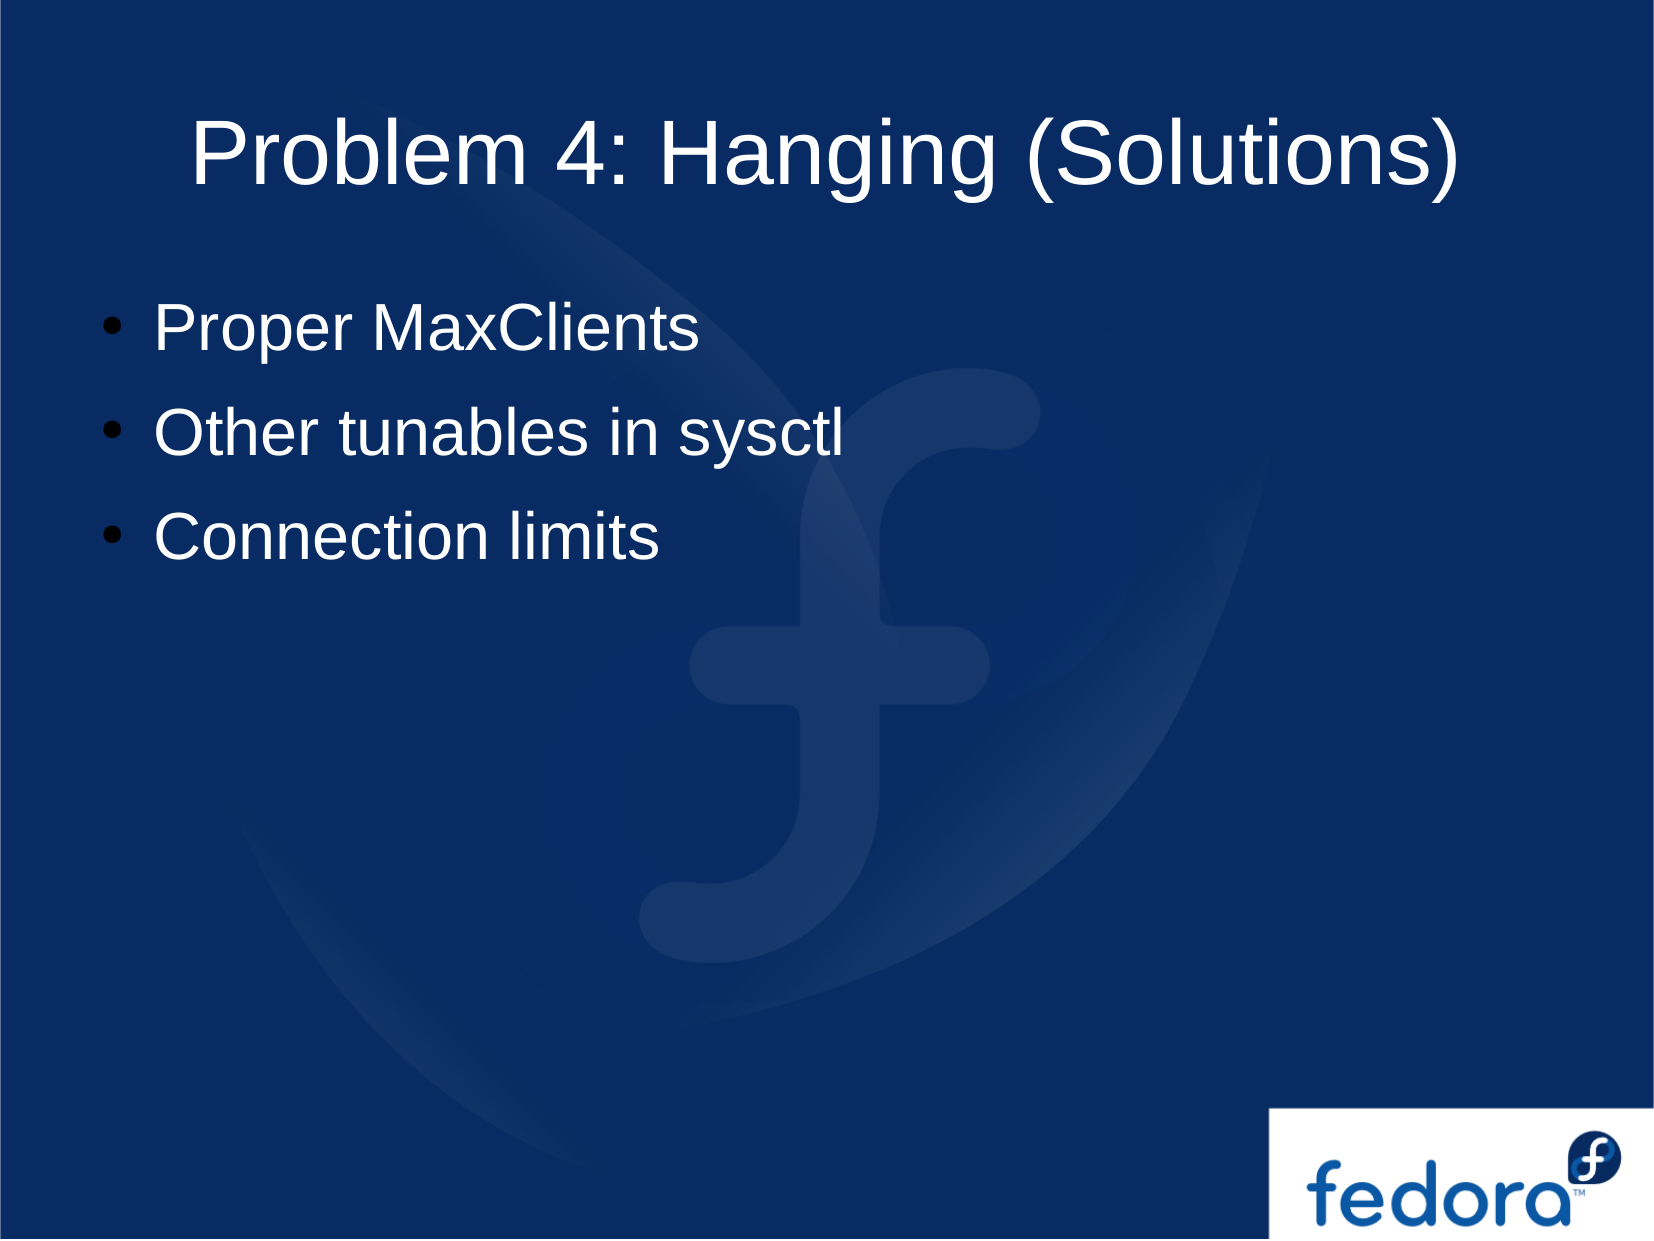

# Problem 4: Hanging (Solutions)
Proper MaxClients
Other tunables in sysctl
Connection limits